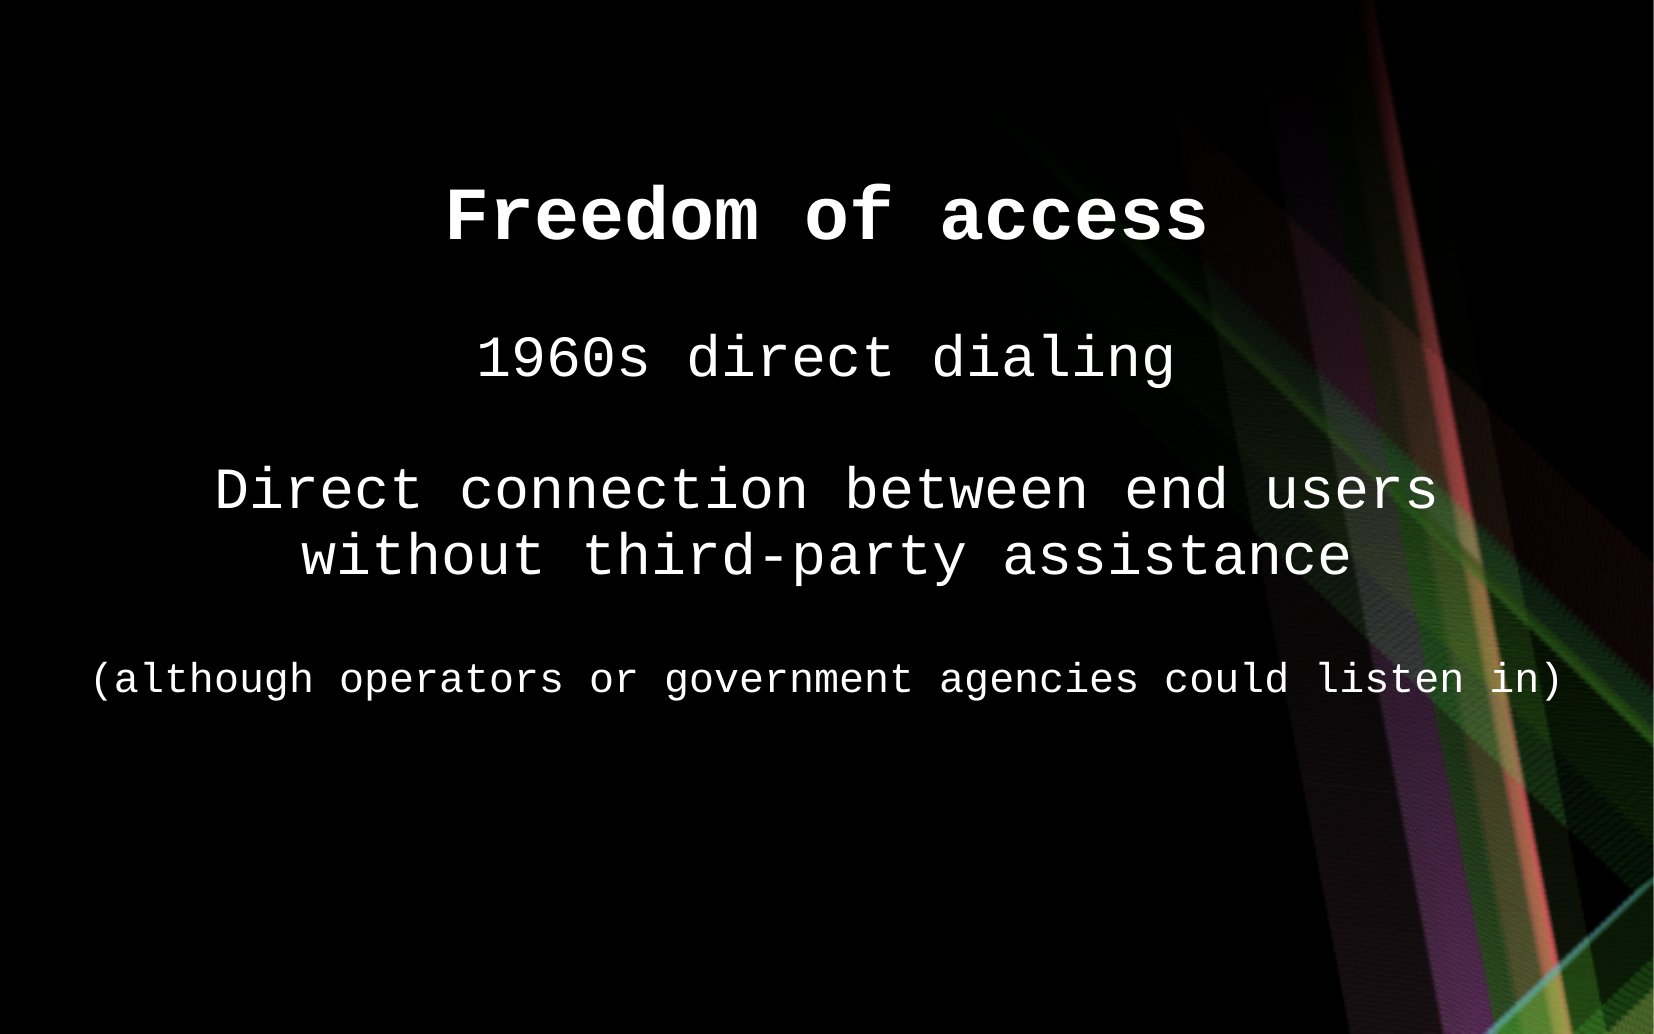

# Freedom of access
1960s direct dialing
Direct connection between end users without third-party assistance
(although operators or government agencies could listen in)